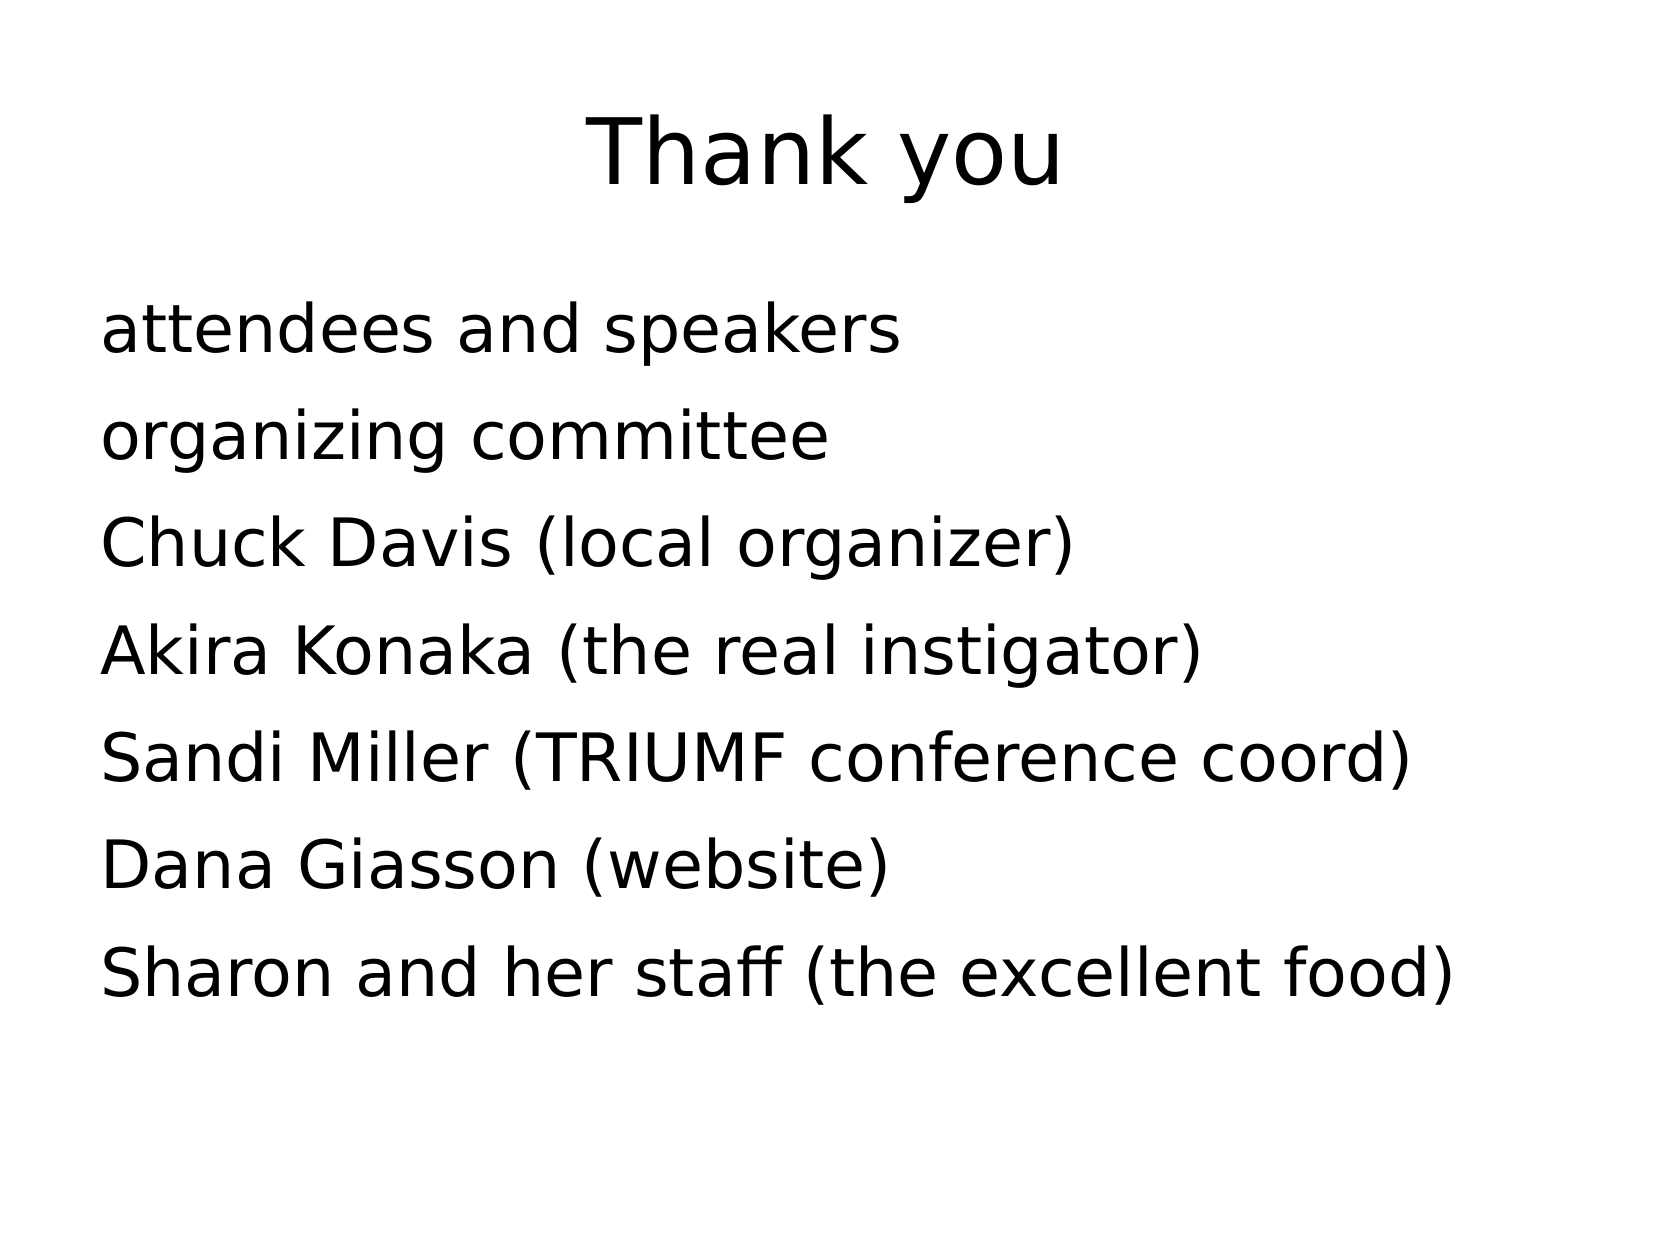

# Thank you
attendees and speakers
organizing committee
Chuck Davis (local organizer)
Akira Konaka (the real instigator)
Sandi Miller (TRIUMF conference coord)
Dana Giasson (website)
Sharon and her staff (the excellent food)